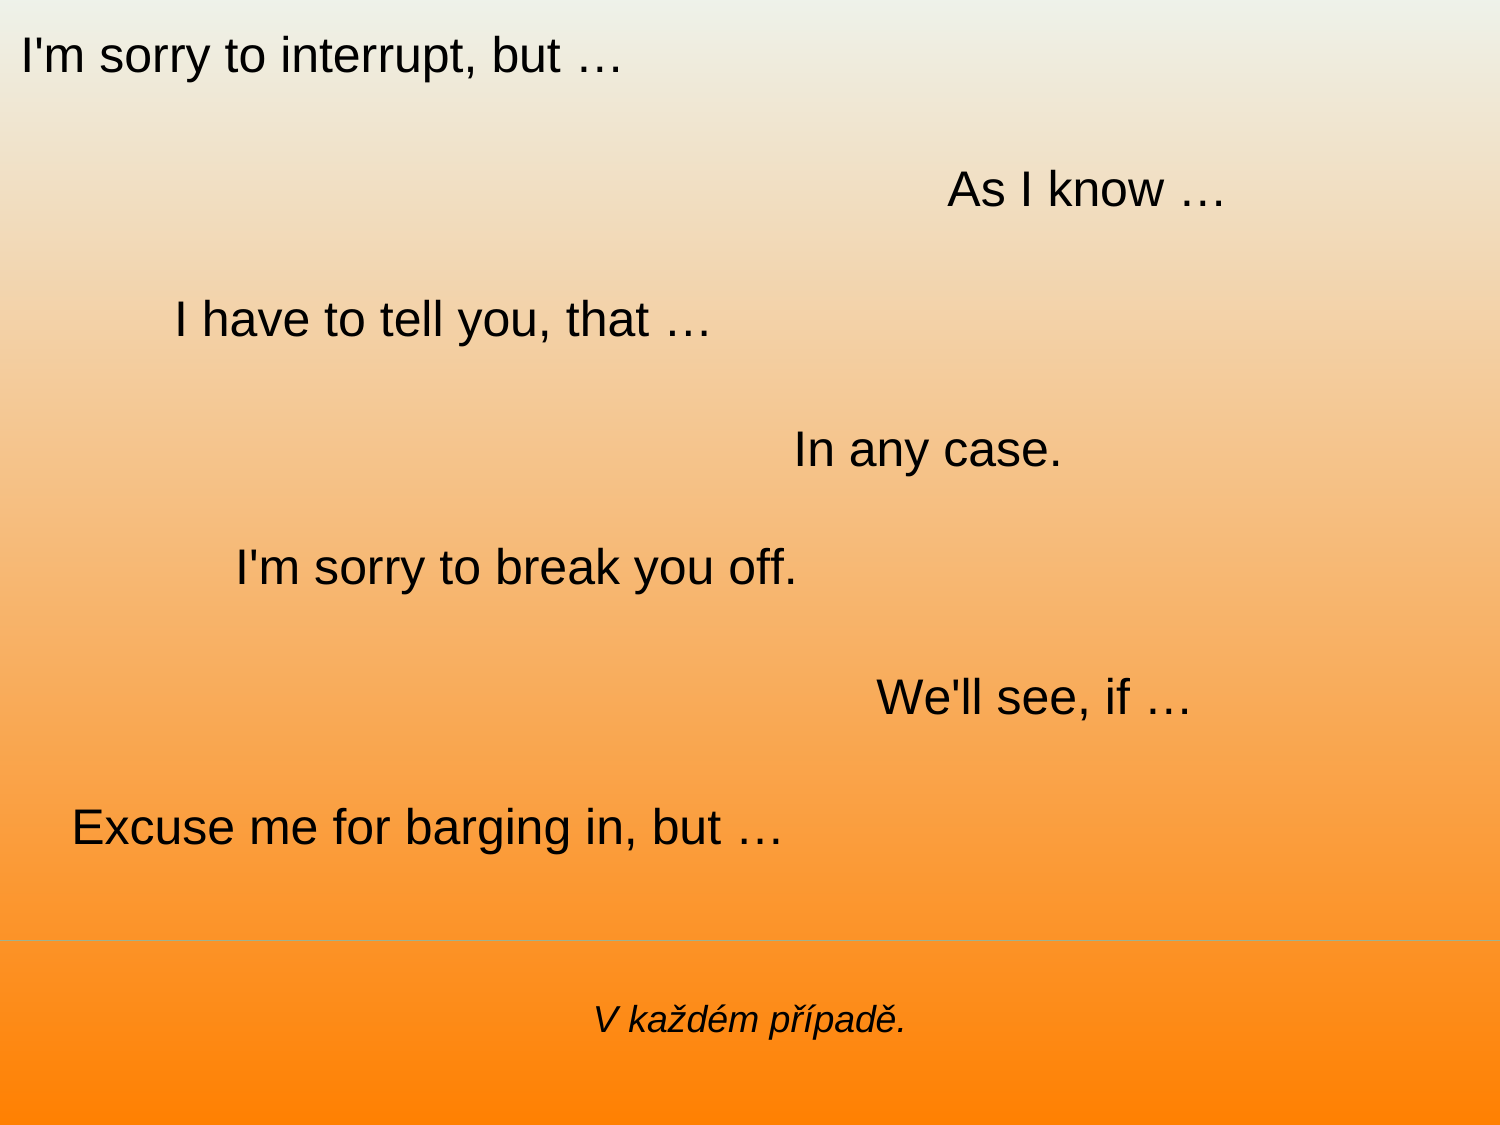

I'm sorry to interrupt, but …
As I know …
I have to tell you, that …
In any case.
I'm sorry to break you off.
We'll see, if …
Excuse me for barging in, but …
V každém případě.